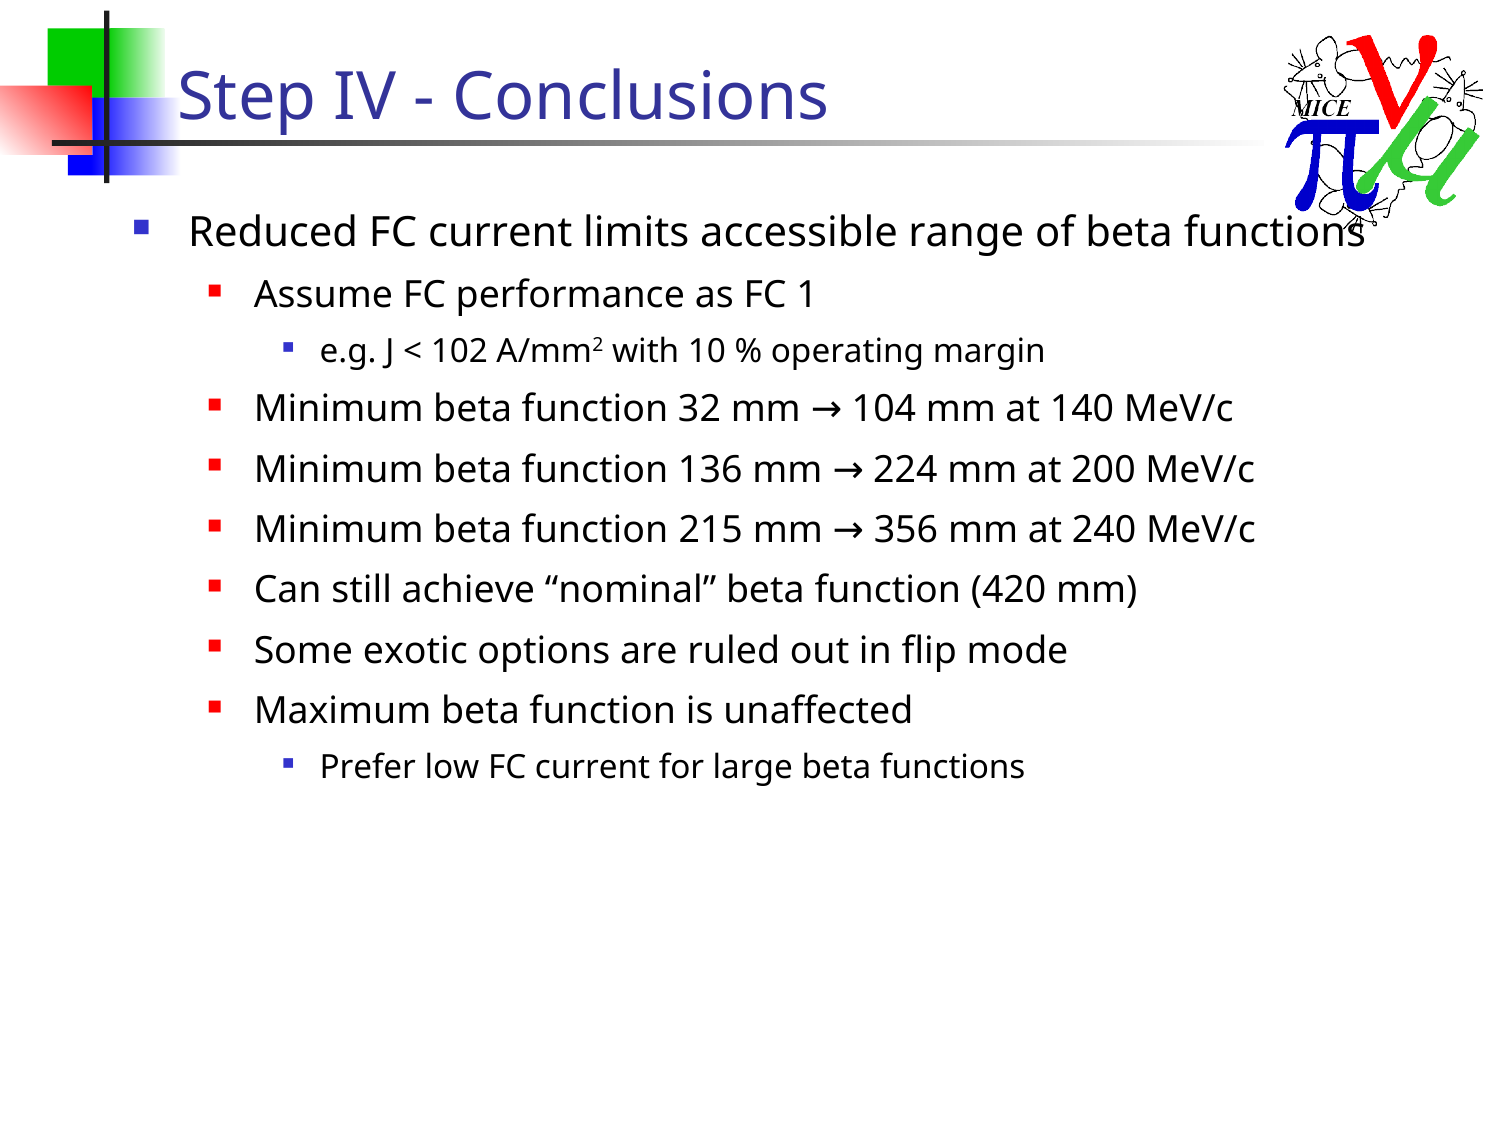

# Step IV - Conclusions
Reduced FC current limits accessible range of beta functions
Assume FC performance as FC 1
e.g. J < 102 A/mm2 with 10 % operating margin
Minimum beta function 32 mm → 104 mm at 140 MeV/c
Minimum beta function 136 mm → 224 mm at 200 MeV/c
Minimum beta function 215 mm → 356 mm at 240 MeV/c
Can still achieve “nominal” beta function (420 mm)
Some exotic options are ruled out in flip mode
Maximum beta function is unaffected
Prefer low FC current for large beta functions